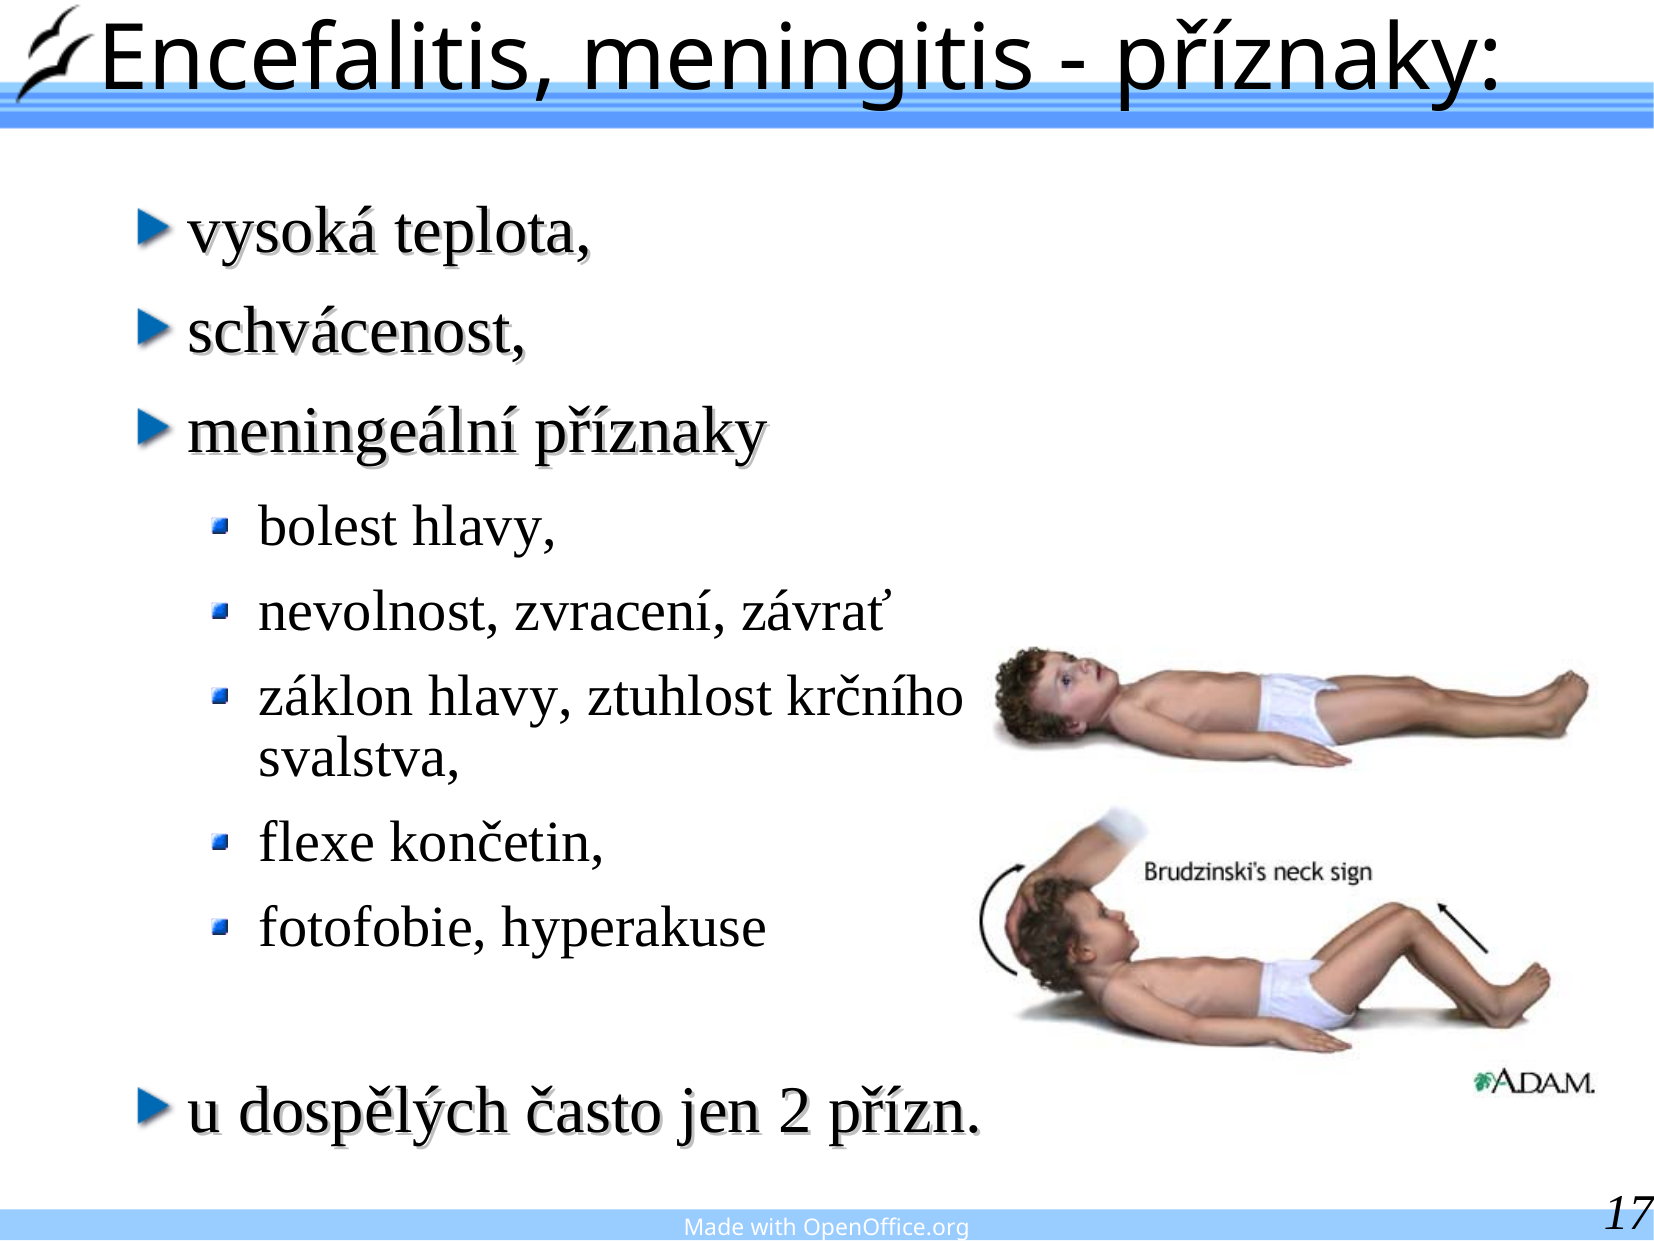

# Encefalitis, meningitis - příznaky:
vysoká teplota,
schvácenost,
meningeální příznaky
bolest hlavy,
nevolnost, zvracení, závrať
záklon hlavy, ztuhlost krčního svalstva,
flexe končetin,
fotofobie, hyperakuse
u dospělých často jen 2 přízn.